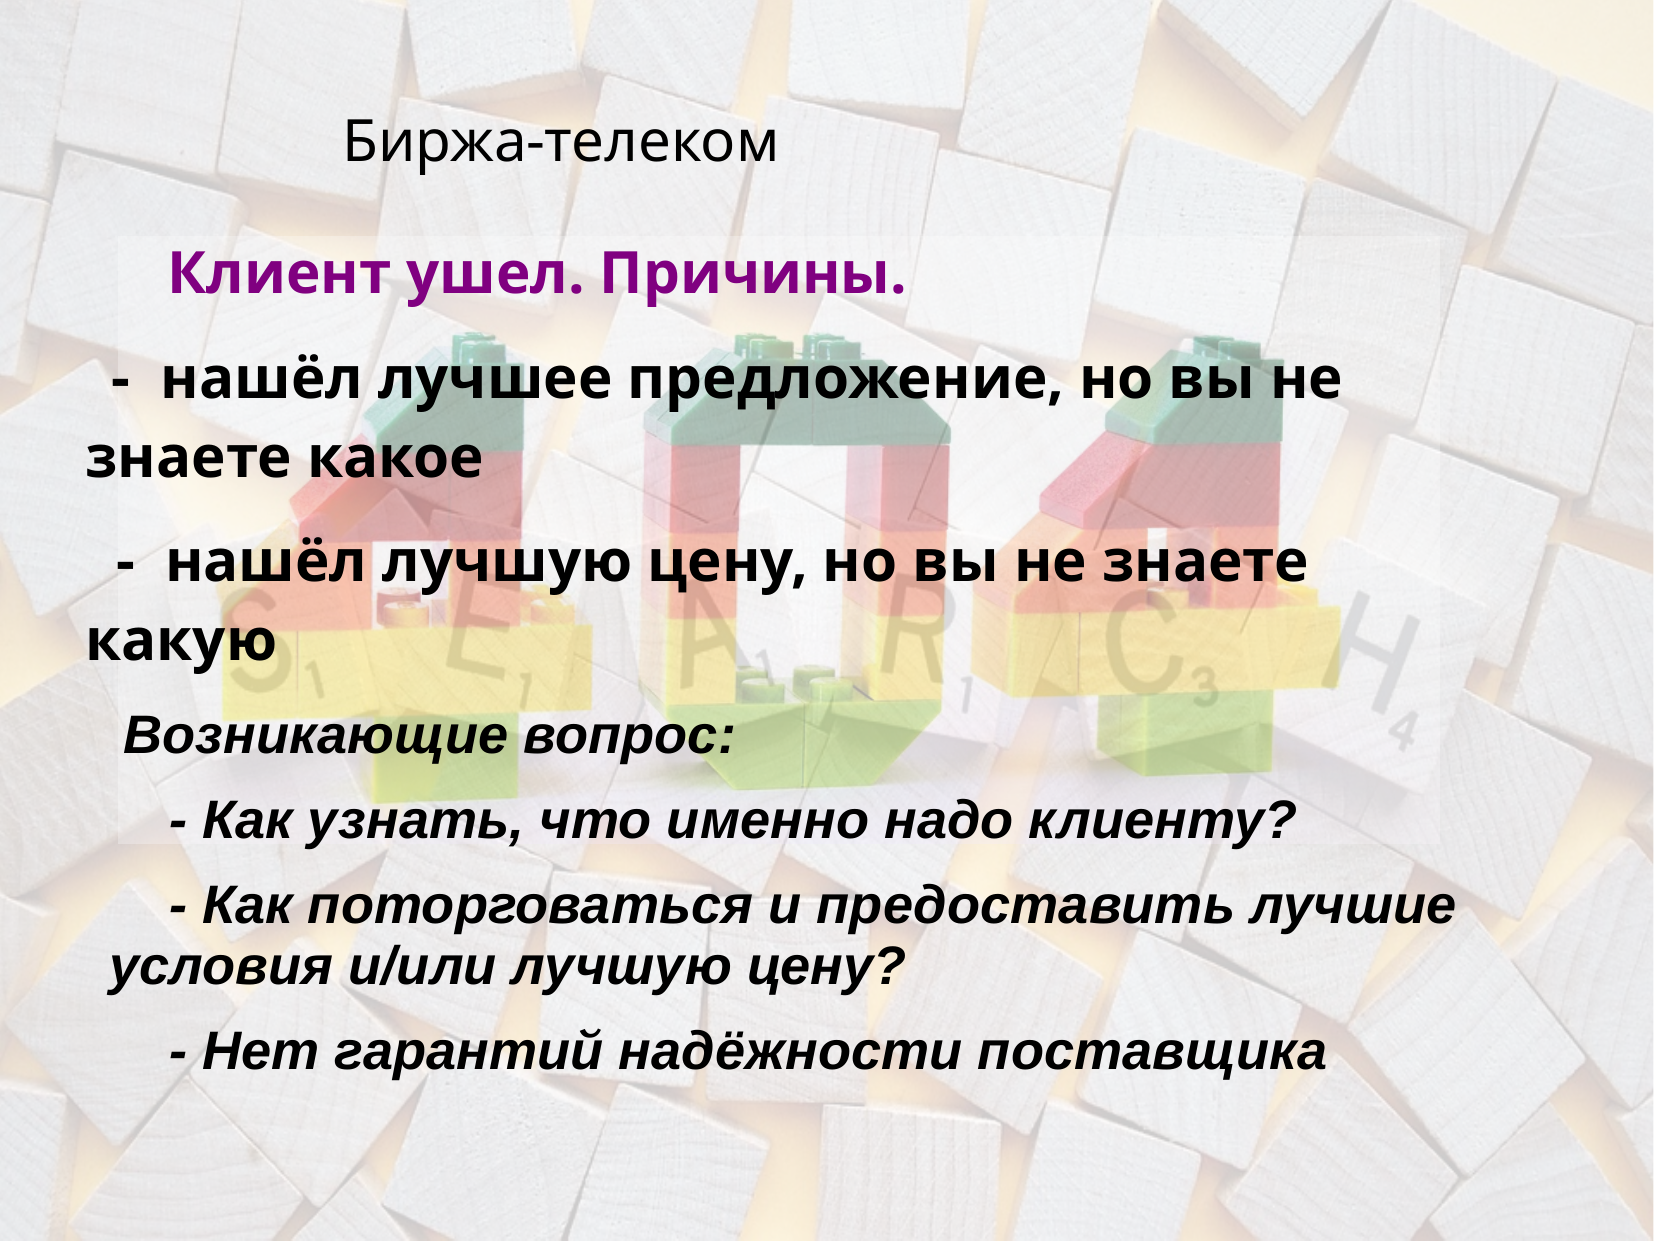

# Биржа-телеком
 Клиент ушел. Причины.
 - нашёл лучшее предложение, но вы не знаете какое
 - нашёл лучшую цену, но вы не знаете какую
 Возникающие вопрос:
 - Как узнать, что именно надо клиенту?
 - Как поторговаться и предоставить лучшие условия и/или лучшую цену?
 - Нет гарантий надёжности поставщика